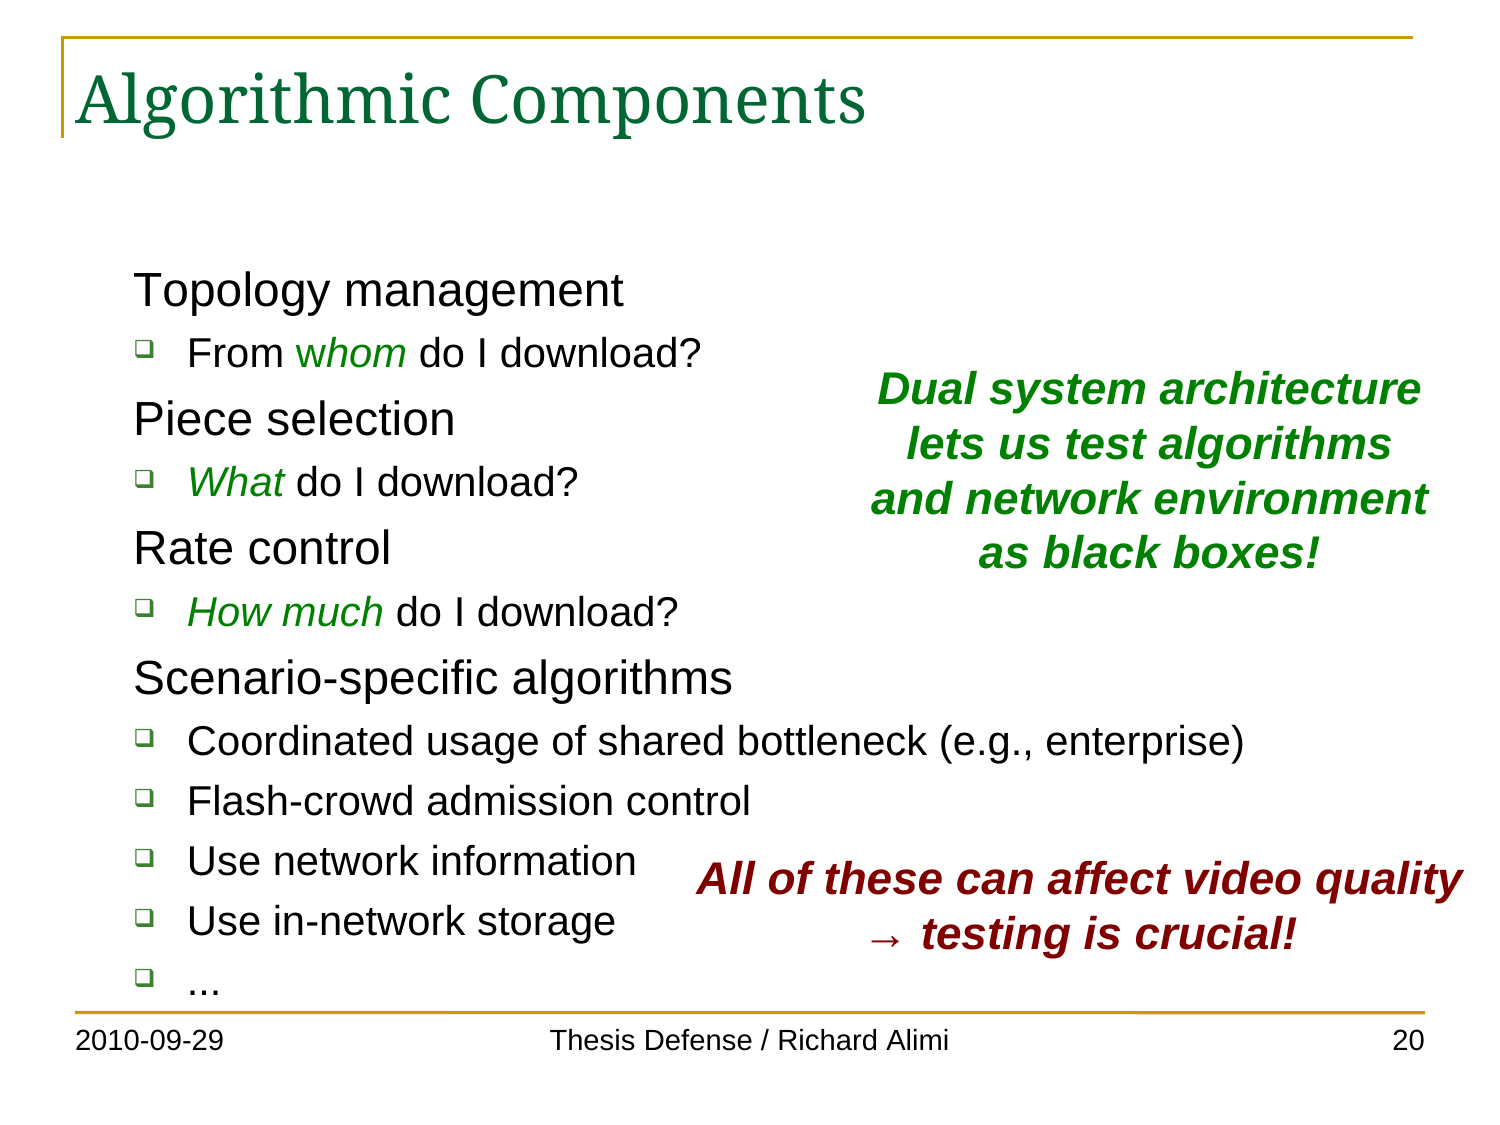

# Algorithmic Components
Topology management
From whom do I download?
Piece selection
What do I download?
Rate control
How much do I download?
Scenario-specific algorithms
Coordinated usage of shared bottleneck (e.g., enterprise)
Flash-crowd admission control
Use network information
Use in-network storage
...
Dual system architecture
lets us test algorithms
and network environment
as black boxes!
All of these can affect video quality
→ testing is crucial!
2010-09-29
Thesis Defense / Richard Alimi
20